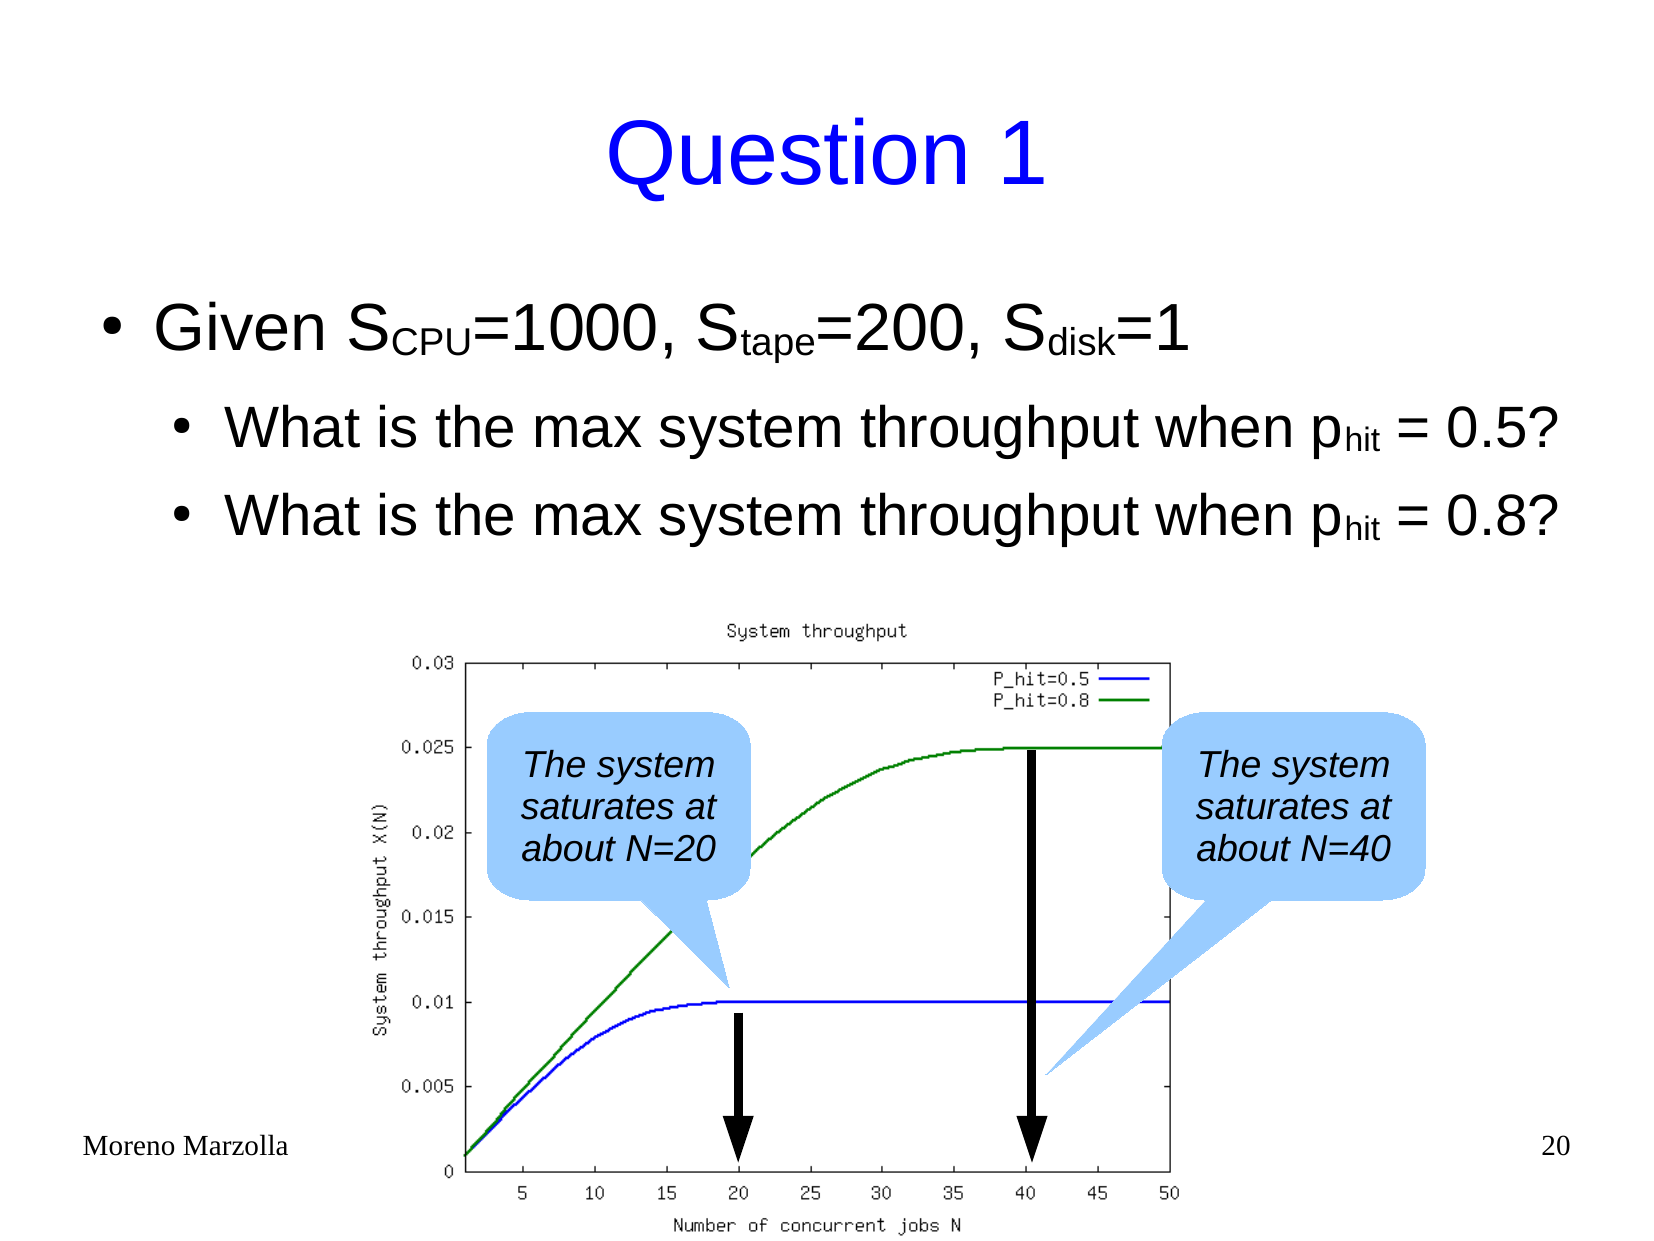

# Question 1
Given SCPU=1000, Stape=200, Sdisk=1
What is the max system throughput when phit = 0.5?
What is the max system throughput when phit = 0.8?
The system saturates at about N=20
The system saturates at about N=40
Moreno Marzolla
20